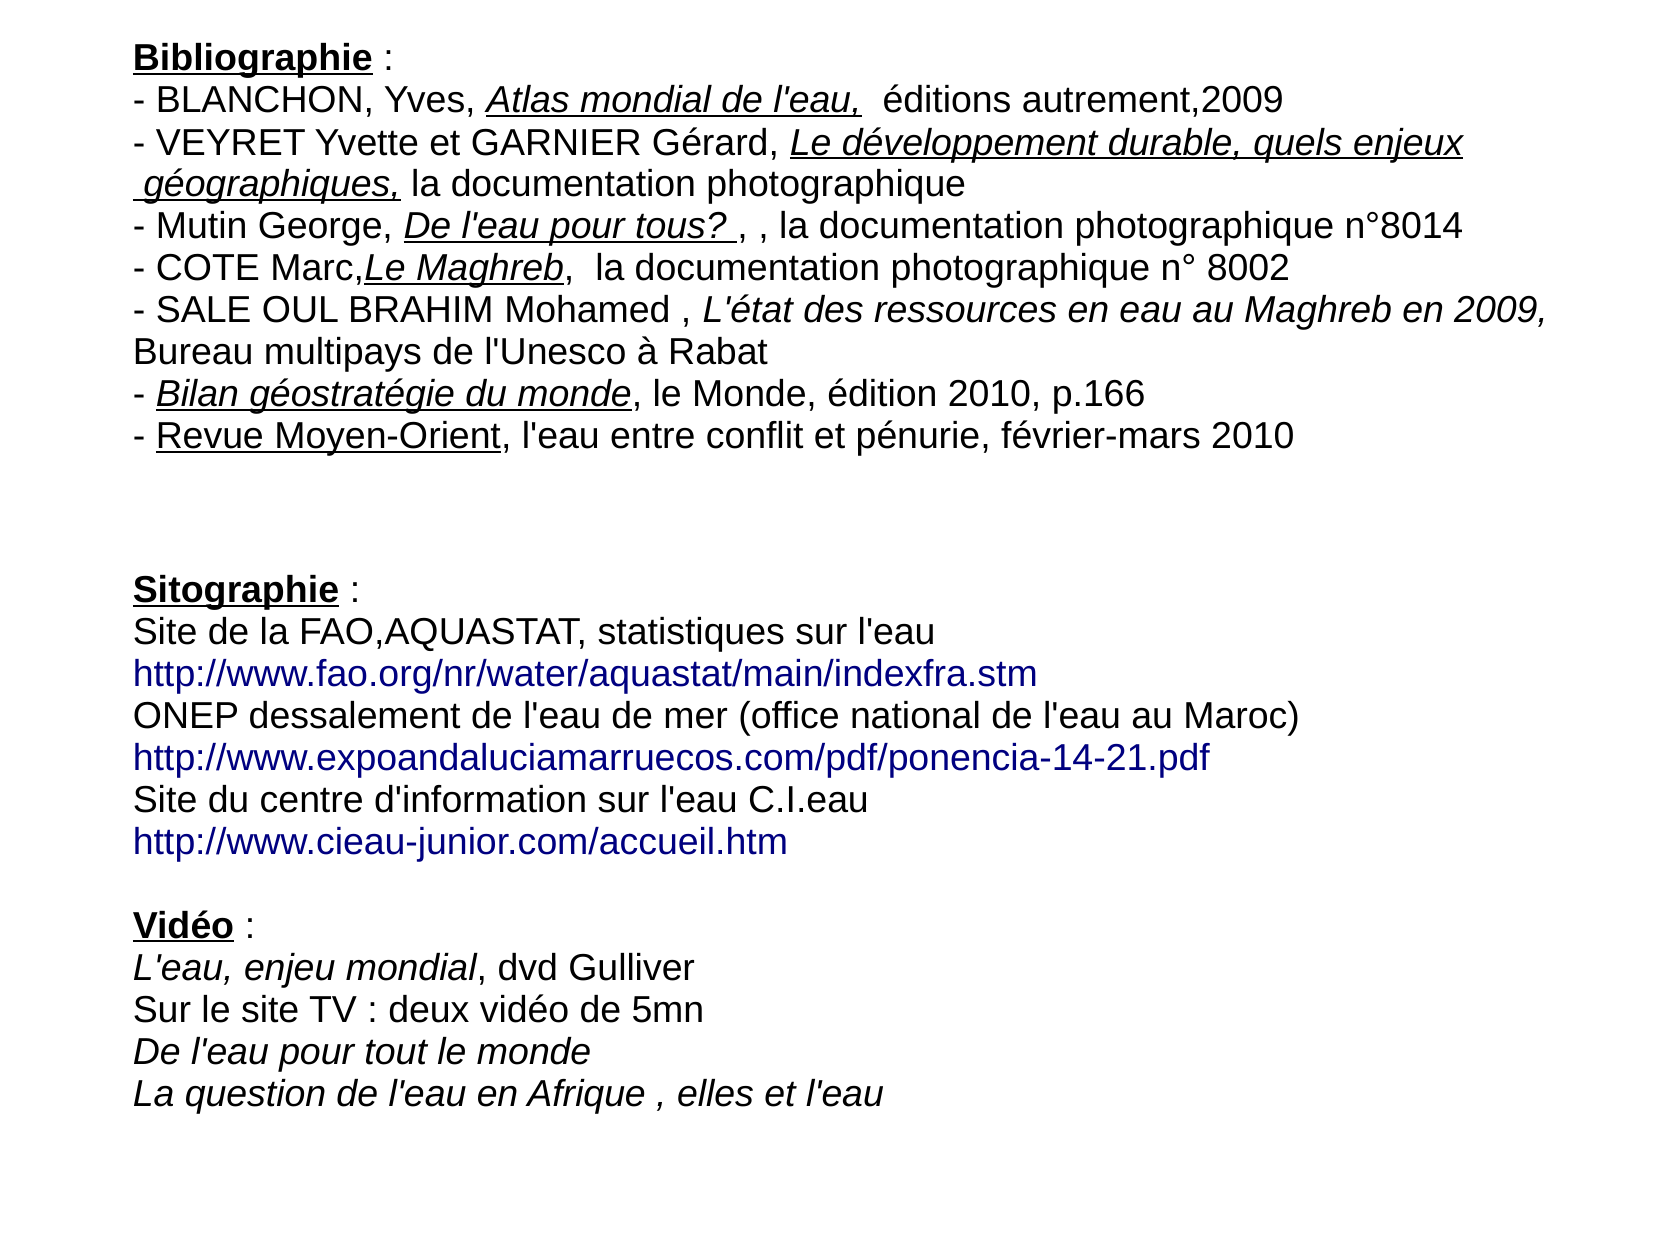

Bibliographie :
- BLANCHON, Yves, Atlas mondial de l'eau, éditions autrement,2009
- VEYRET Yvette et GARNIER Gérard, Le développement durable, quels enjeux
 géographiques, la documentation photographique
- Mutin George, De l'eau pour tous? , , la documentation photographique n°8014
- COTE Marc,Le Maghreb, la documentation photographique n° 8002
- SALE OUL BRAHIM Mohamed , L'état des ressources en eau au Maghreb en 2009,
Bureau multipays de l'Unesco à Rabat
- Bilan géostratégie du monde, le Monde, édition 2010, p.166
- Revue Moyen-Orient, l'eau entre conflit et pénurie, février-mars 2010
Sitographie :
Site de la FAO,AQUASTAT, statistiques sur l'eau
http://www.fao.org/nr/water/aquastat/main/indexfra.stm
ONEP dessalement de l'eau de mer (office national de l'eau au Maroc)
http://www.expoandaluciamarruecos.com/pdf/ponencia-14-21.pdf
Site du centre d'information sur l'eau C.I.eau
http://www.cieau-junior.com/accueil.htm
Vidéo :
L'eau, enjeu mondial, dvd Gulliver
Sur le site TV : deux vidéo de 5mn
De l'eau pour tout le monde
La question de l'eau en Afrique , elles et l'eau